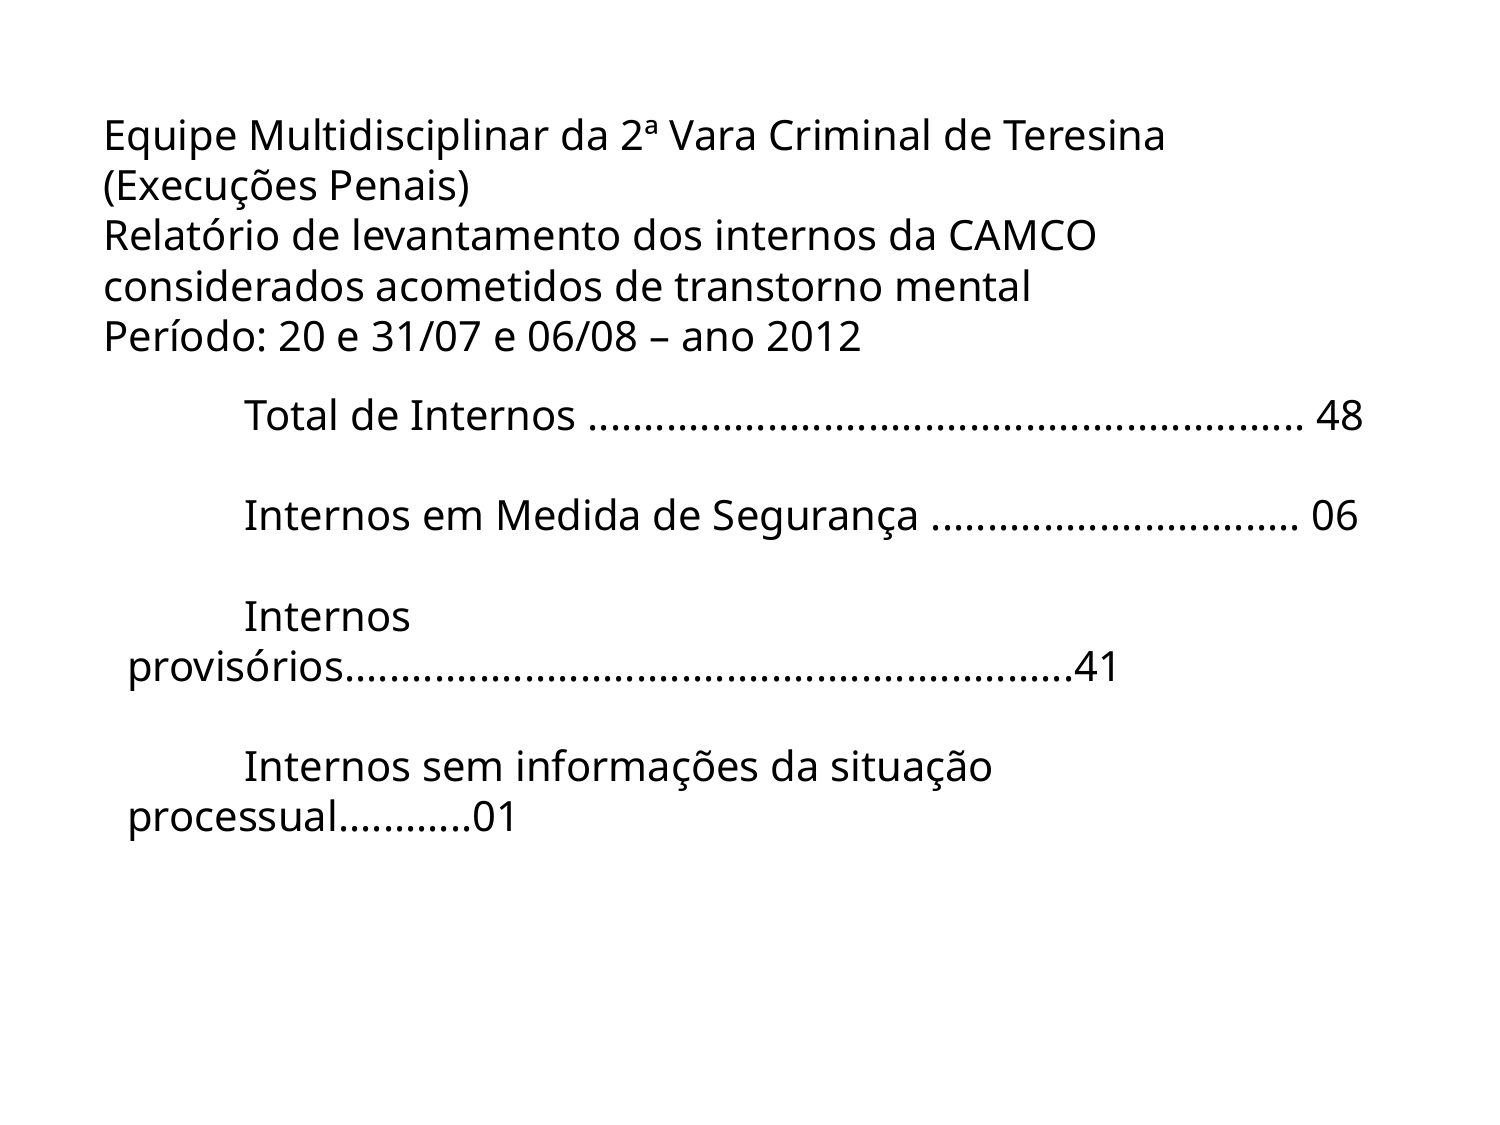

# Equipe Multidisciplinar da 2ª Vara Criminal de Teresina (Execuções Penais) Relatório de levantamento dos internos da CAMCO considerados acometidos de transtorno mental Período: 20 e 31/07 e 06/08 – ano 2012
Total de Internos ................................................................ 48
Internos em Medida de Segurança ................................. 06
Internos provisórios.................................................................41
Internos sem informações da situação processual............01